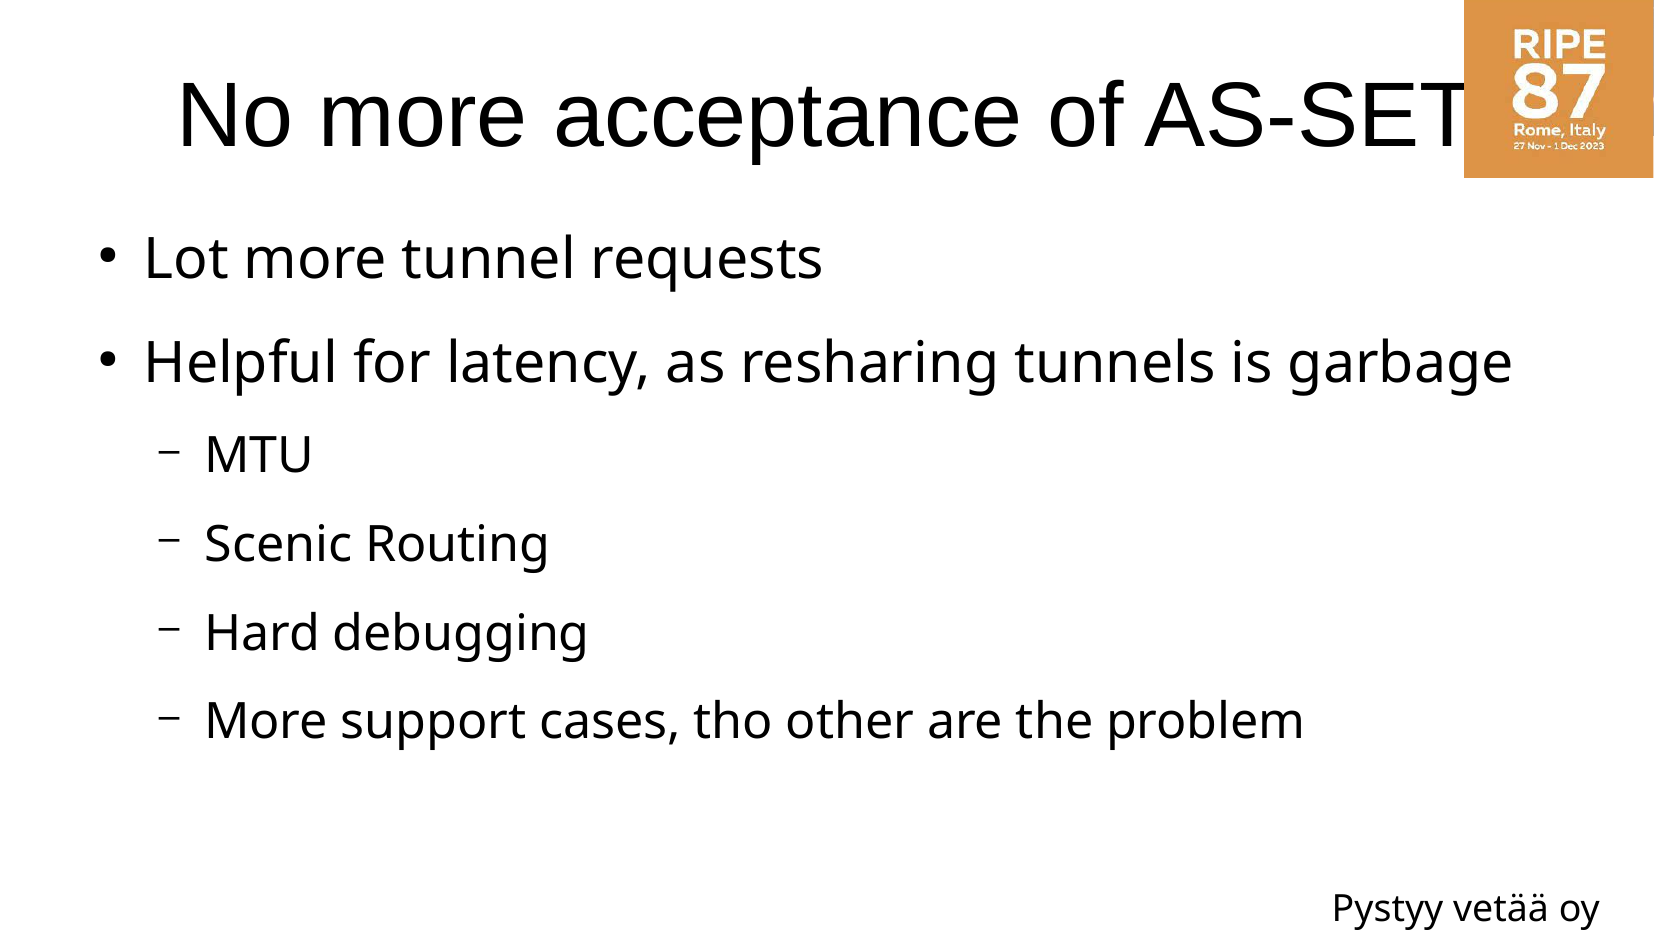

# No more acceptance of AS-SET
Lot more tunnel requests
Helpful for latency, as resharing tunnels is garbage
MTU
Scenic Routing
Hard debugging
More support cases, tho other are the problem
Pystyy vetää oy